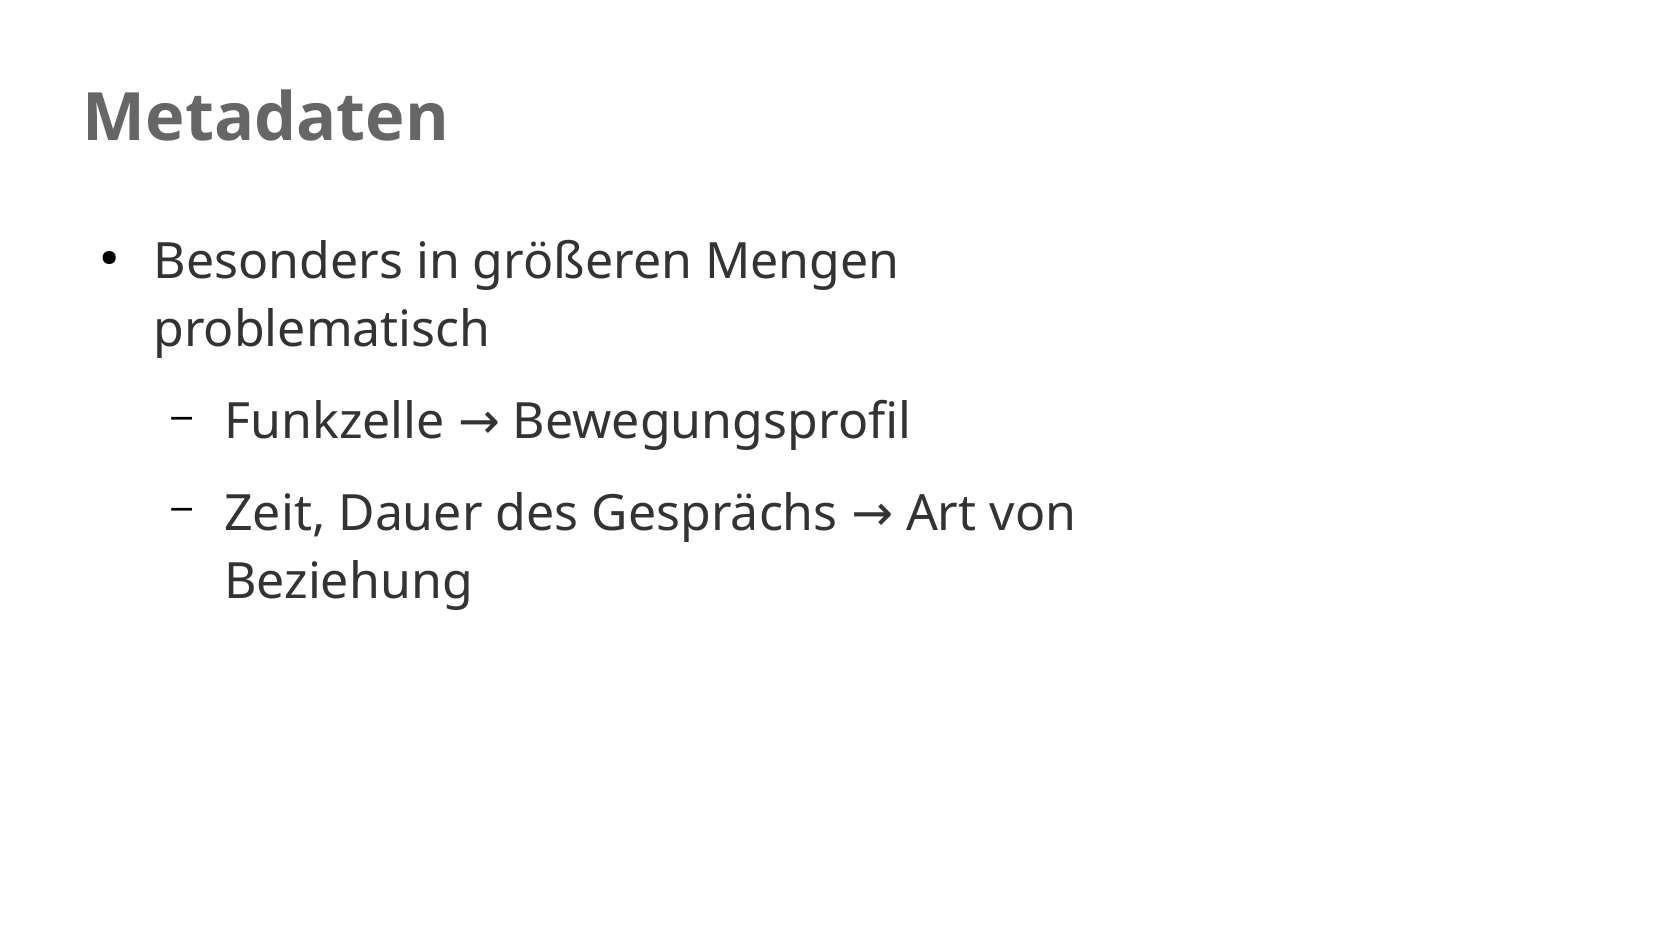

# Metadaten
Besonders in größeren Mengen problematisch
Funkzelle → Bewegungsprofil
Zeit, Dauer des Gesprächs → Art von Beziehung